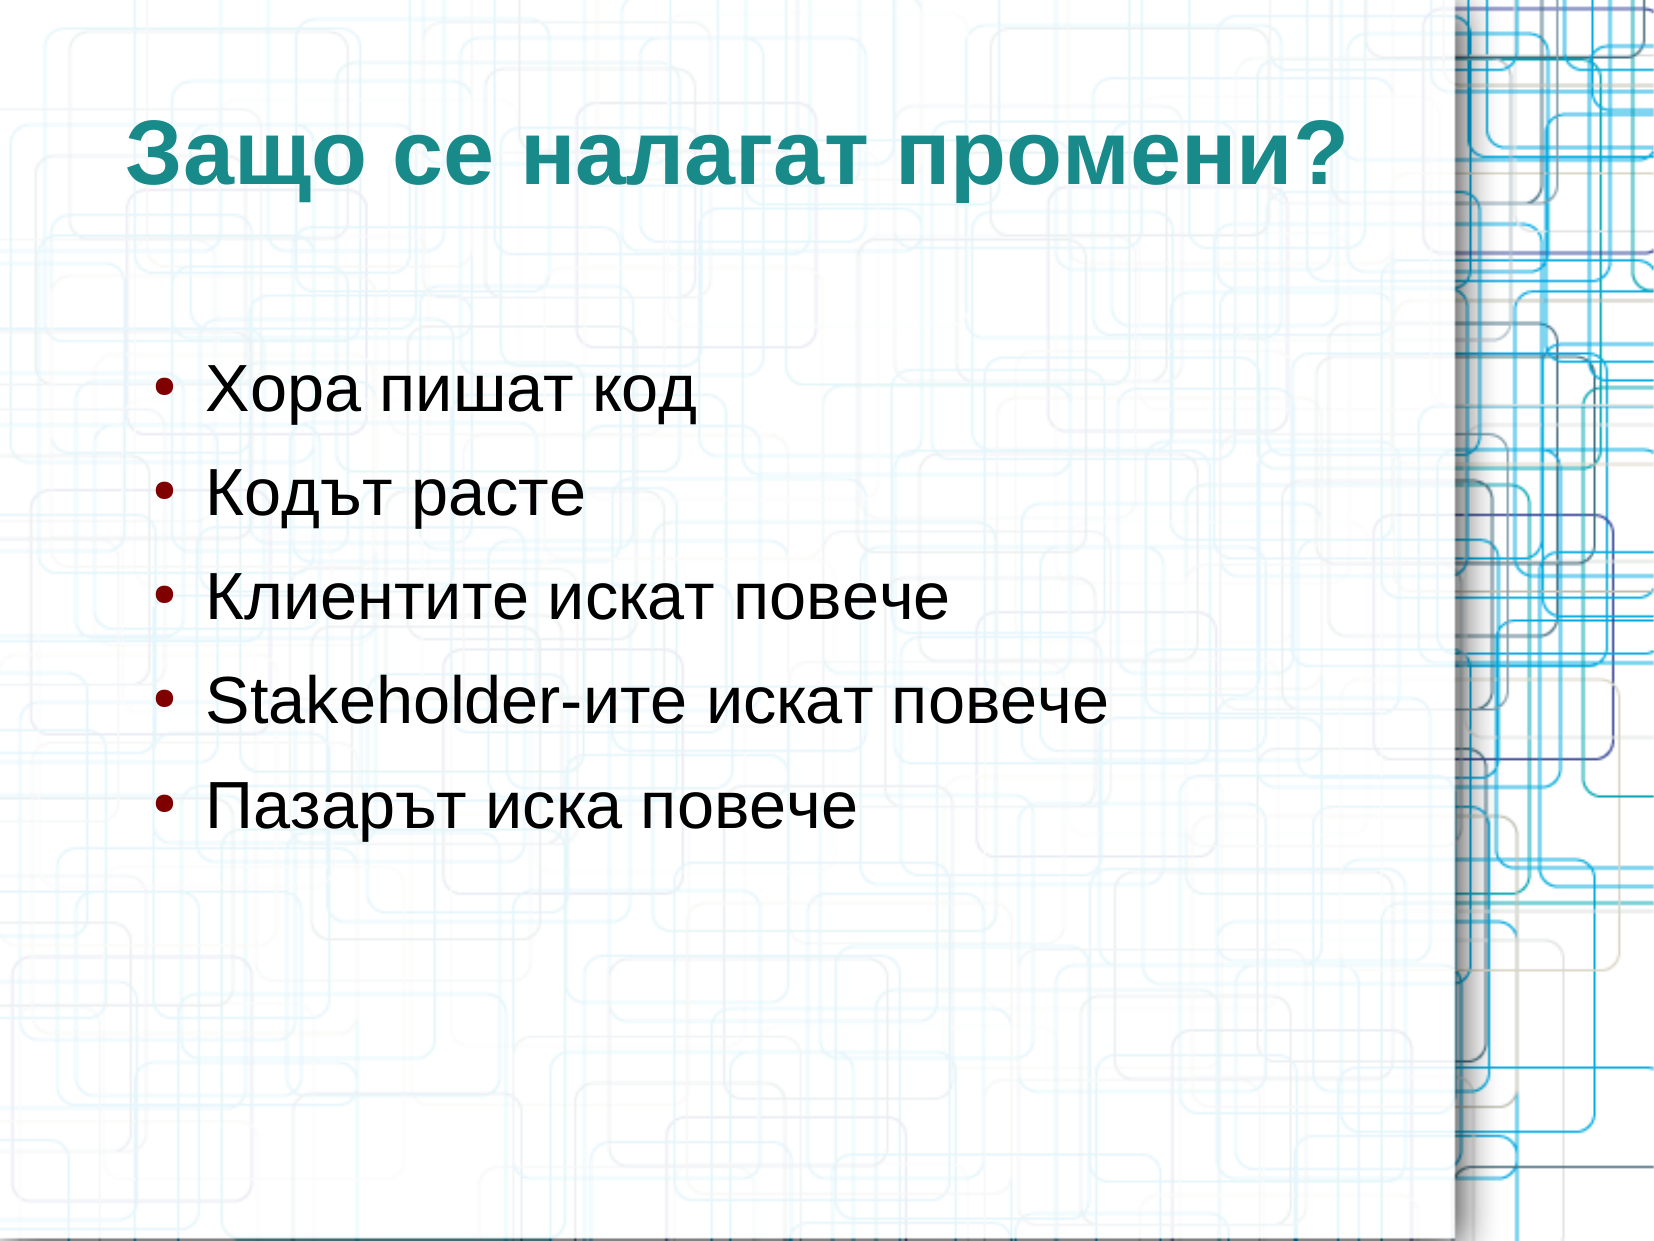

# Защо се налагат промени?
Хора пишат код
Кодът расте
Клиентите искат повече
Stakeholder-ите искат повече
Пазарът иска повече